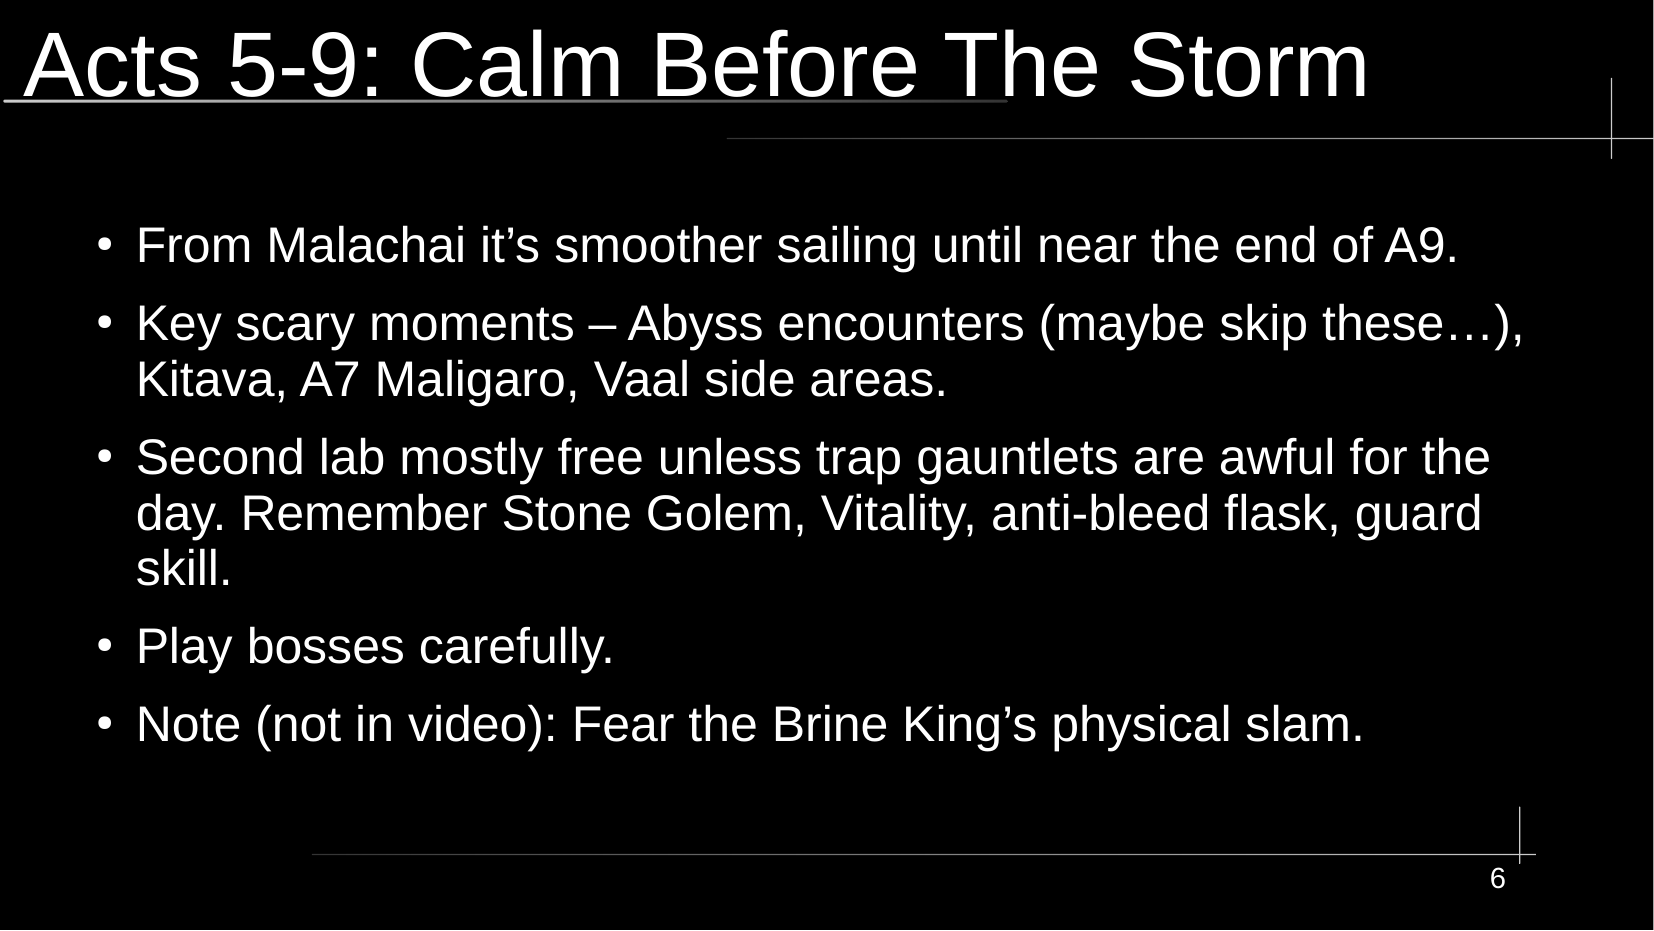

# Acts 5-9: Calm Before The Storm
From Malachai it’s smoother sailing until near the end of A9.
Key scary moments – Abyss encounters (maybe skip these…), Kitava, A7 Maligaro, Vaal side areas.
Second lab mostly free unless trap gauntlets are awful for the day. Remember Stone Golem, Vitality, anti-bleed flask, guard skill.
Play bosses carefully.
Note (not in video): Fear the Brine King’s physical slam.
6